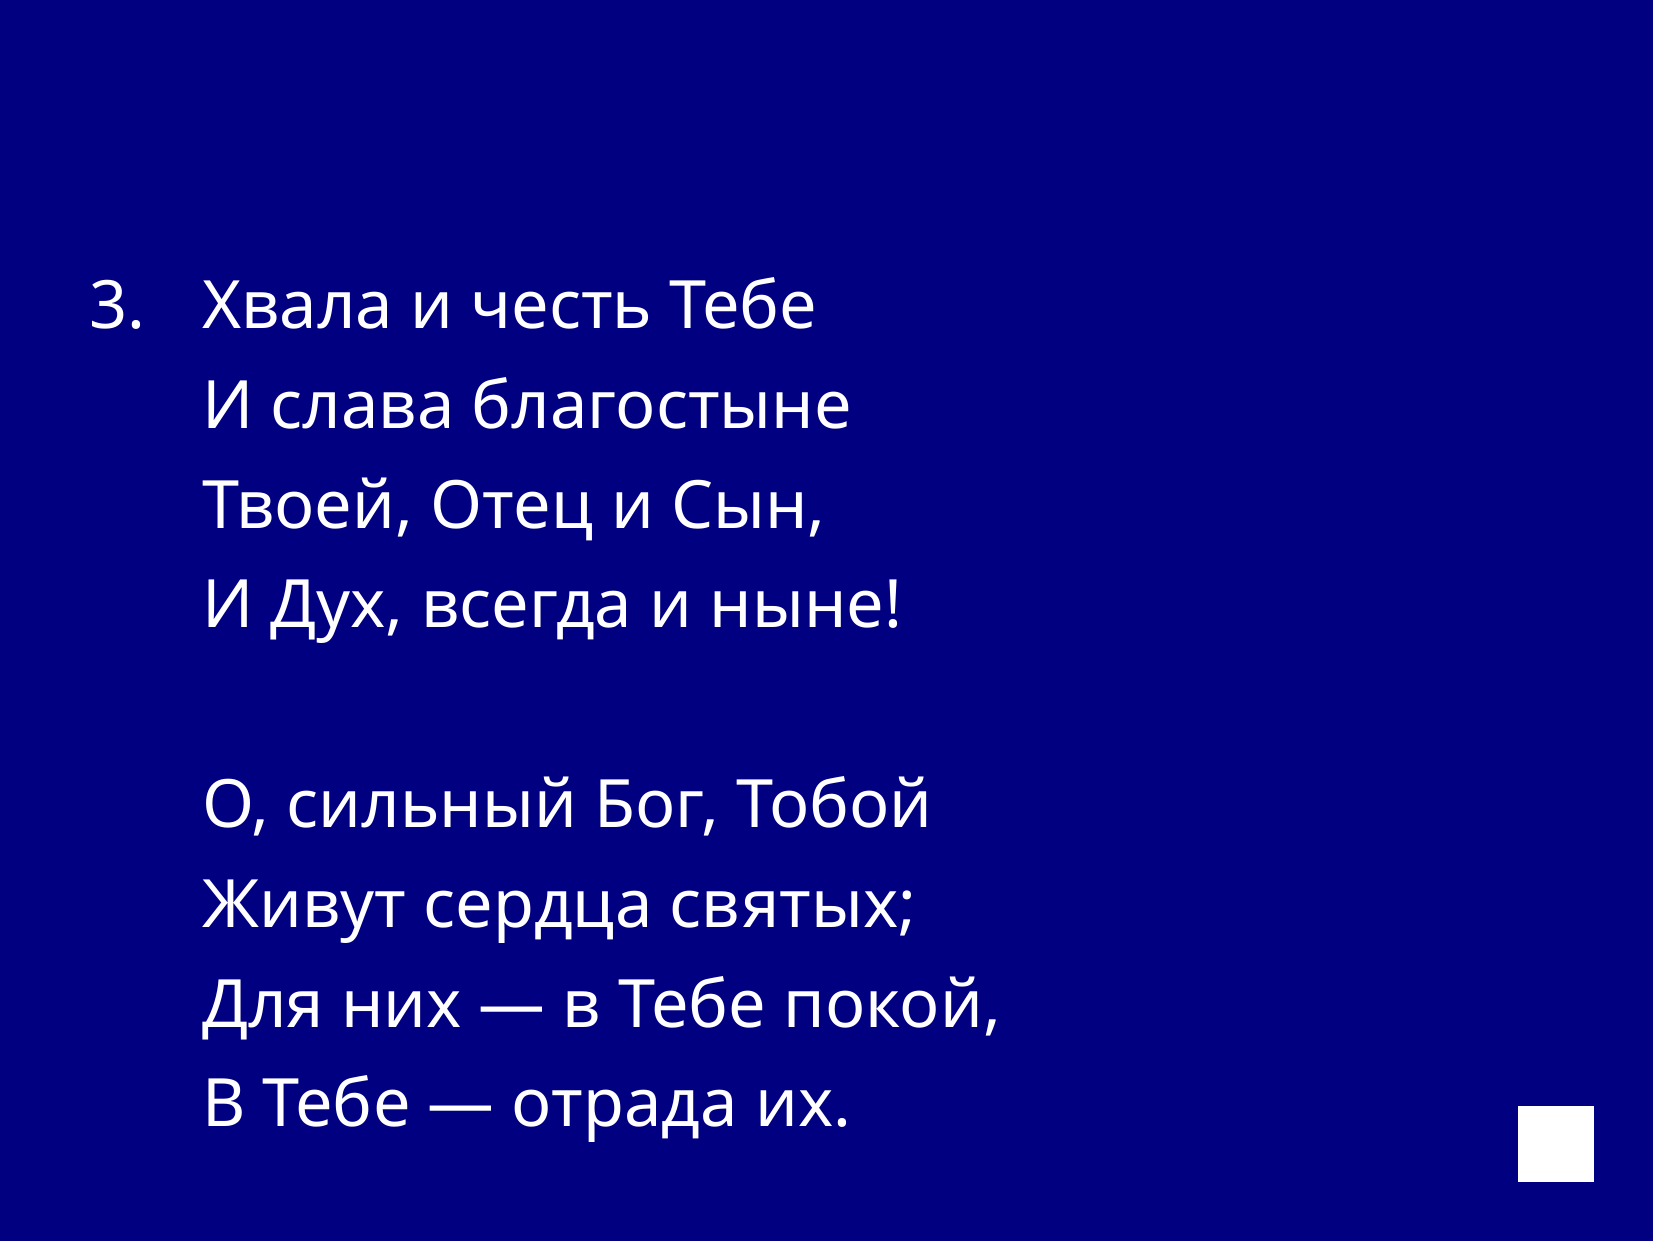

3.	Хвала и честь Тебе
	И слава благостыне
	Твоей, Отец и Сын,
	И Дух, всегда и ныне!
	О, сильный Бог, Тобой
	Живут сердца святых;
	Для них — в Тебе покой,
	В Тебе — отрада их.